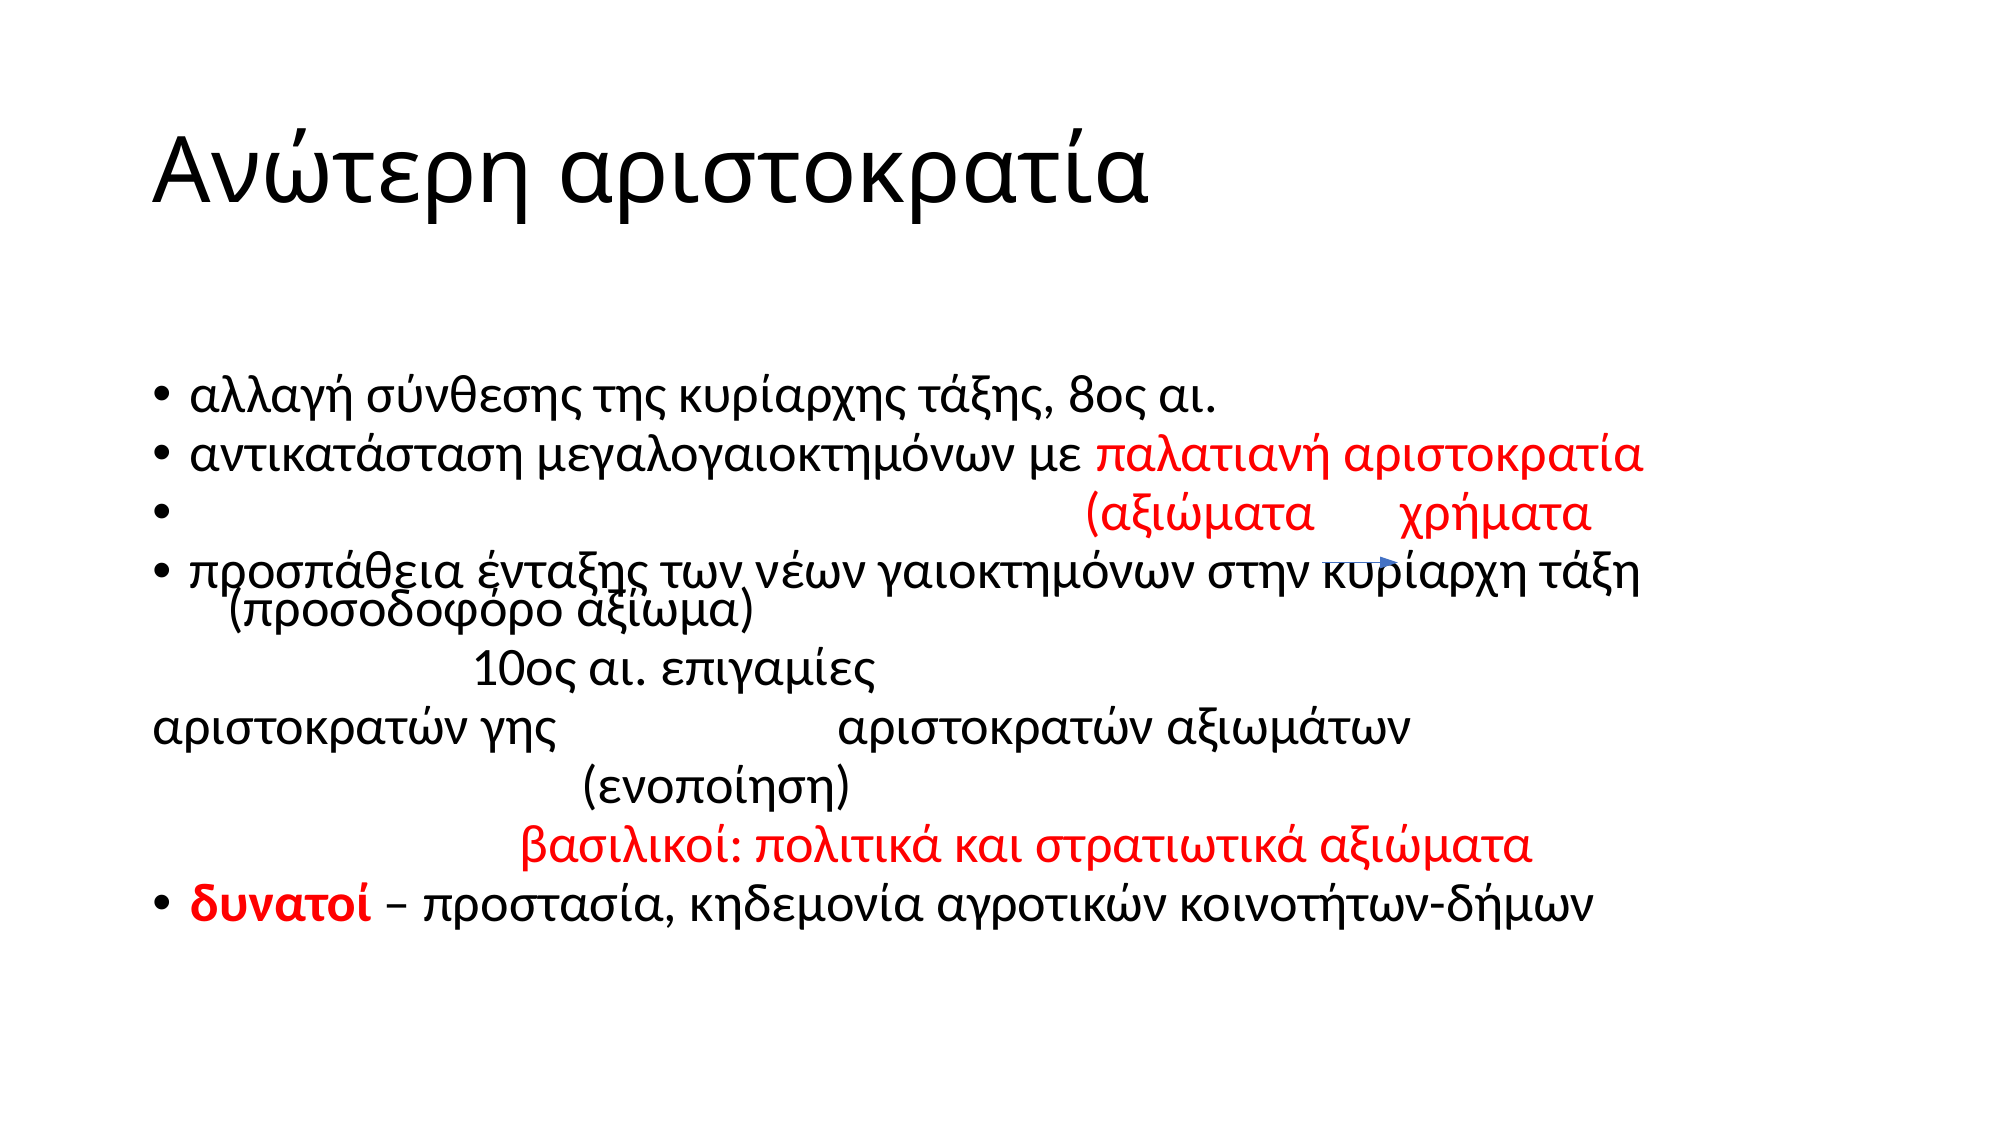

# Ανώτερη αριστοκρατία
αλλαγή σύνθεσης της κυρίαρχης τάξης, 8ος αι.
αντικατάσταση μεγαλογαιοκτημόνων με παλατιανή αριστοκρατία
 (αξιώματα χρήματα
προσπάθεια ένταξης των νέων γαιοκτημόνων στην κυρίαρχη τάξη (προσοδοφόρο αξίωμα)
 10ος αι. επιγαμίες
αριστοκρατών γης αριστοκρατών αξιωμάτων
 (ενοποίηση)
 βασιλικοί: πολιτικά και στρατιωτικά αξιώματα
δυνατοί – προστασία, κηδεμονία αγροτικών κοινοτήτων-δήμων